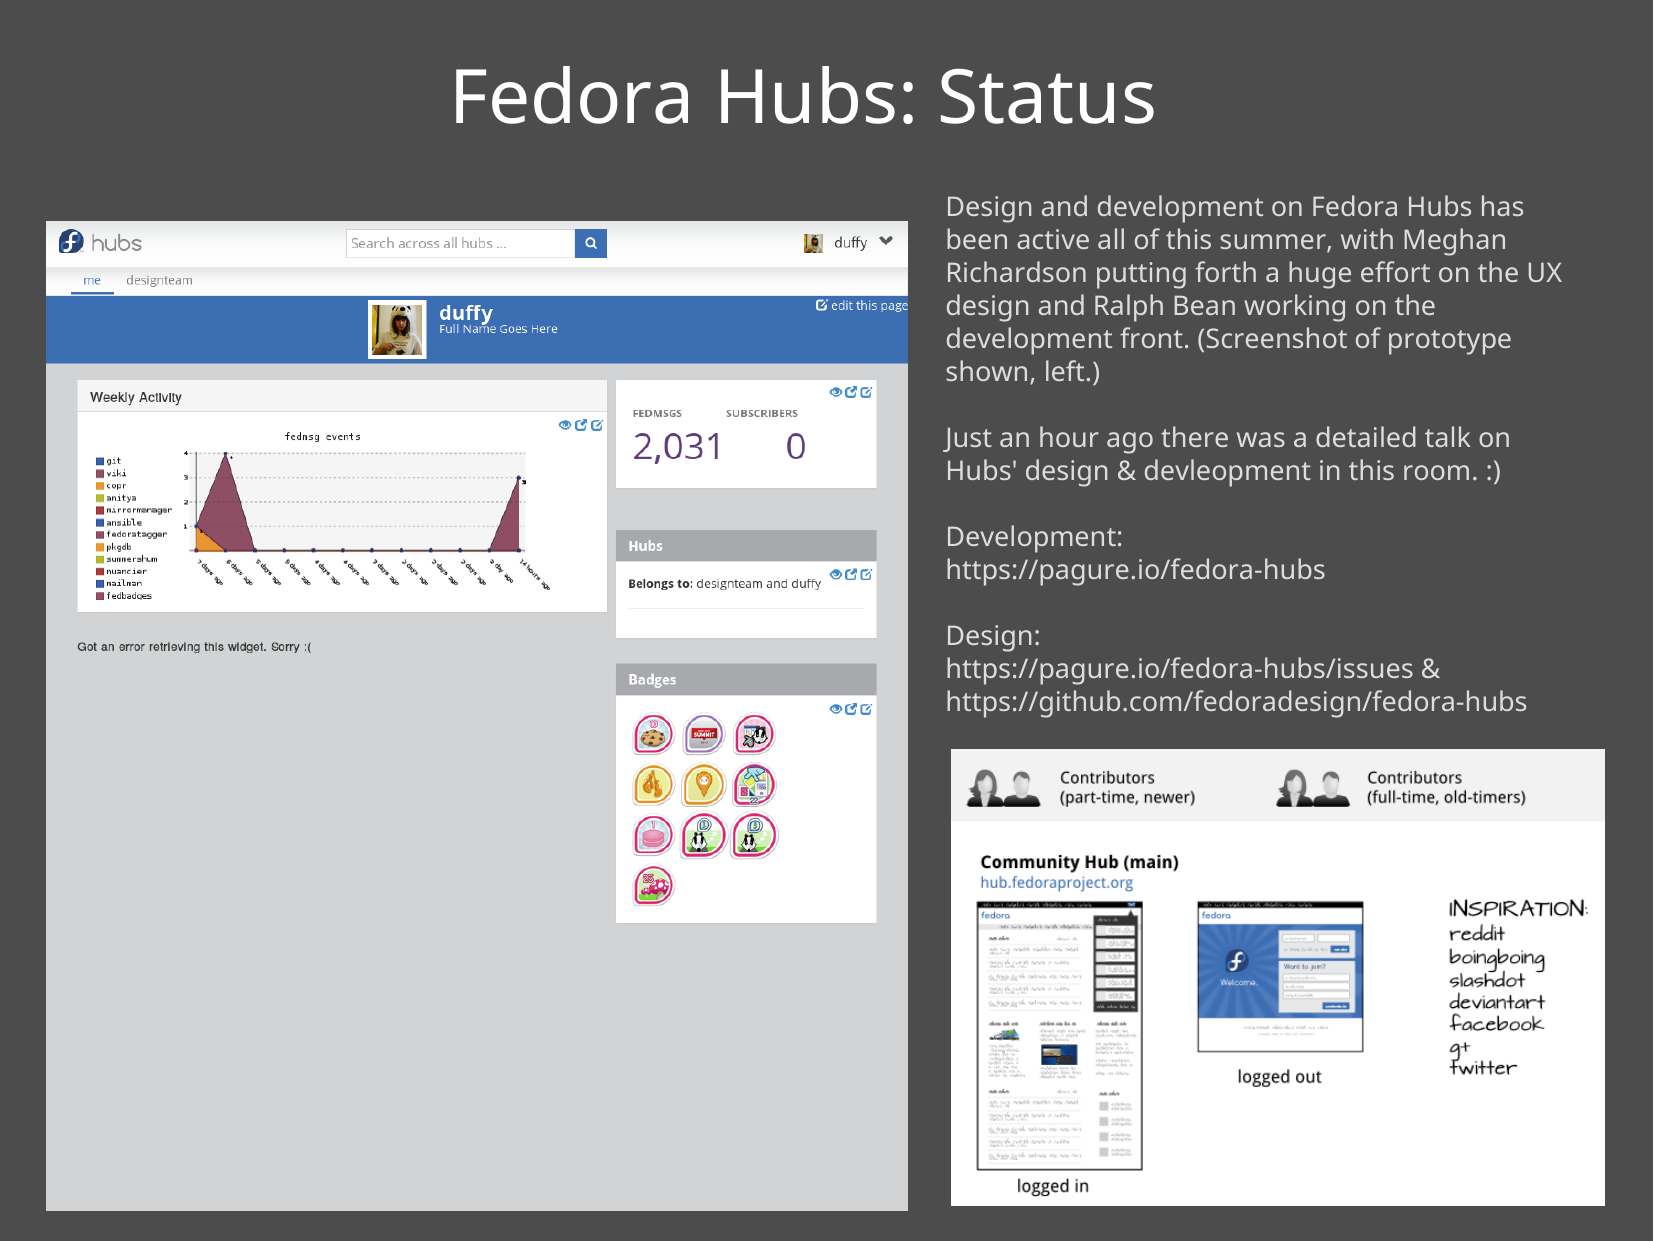

# Fedora Hubs: Status
Design and development on Fedora Hubs has been active all of this summer, with Meghan Richardson putting forth a huge effort on the UX design and Ralph Bean working on the development front. (Screenshot of prototype shown, left.)
Just an hour ago there was a detailed talk on Hubs' design & devleopment in this room. :)
Development:
https://pagure.io/fedora-hubs
Design:
https://pagure.io/fedora-hubs/issues &
https://github.com/fedoradesign/fedora-hubs